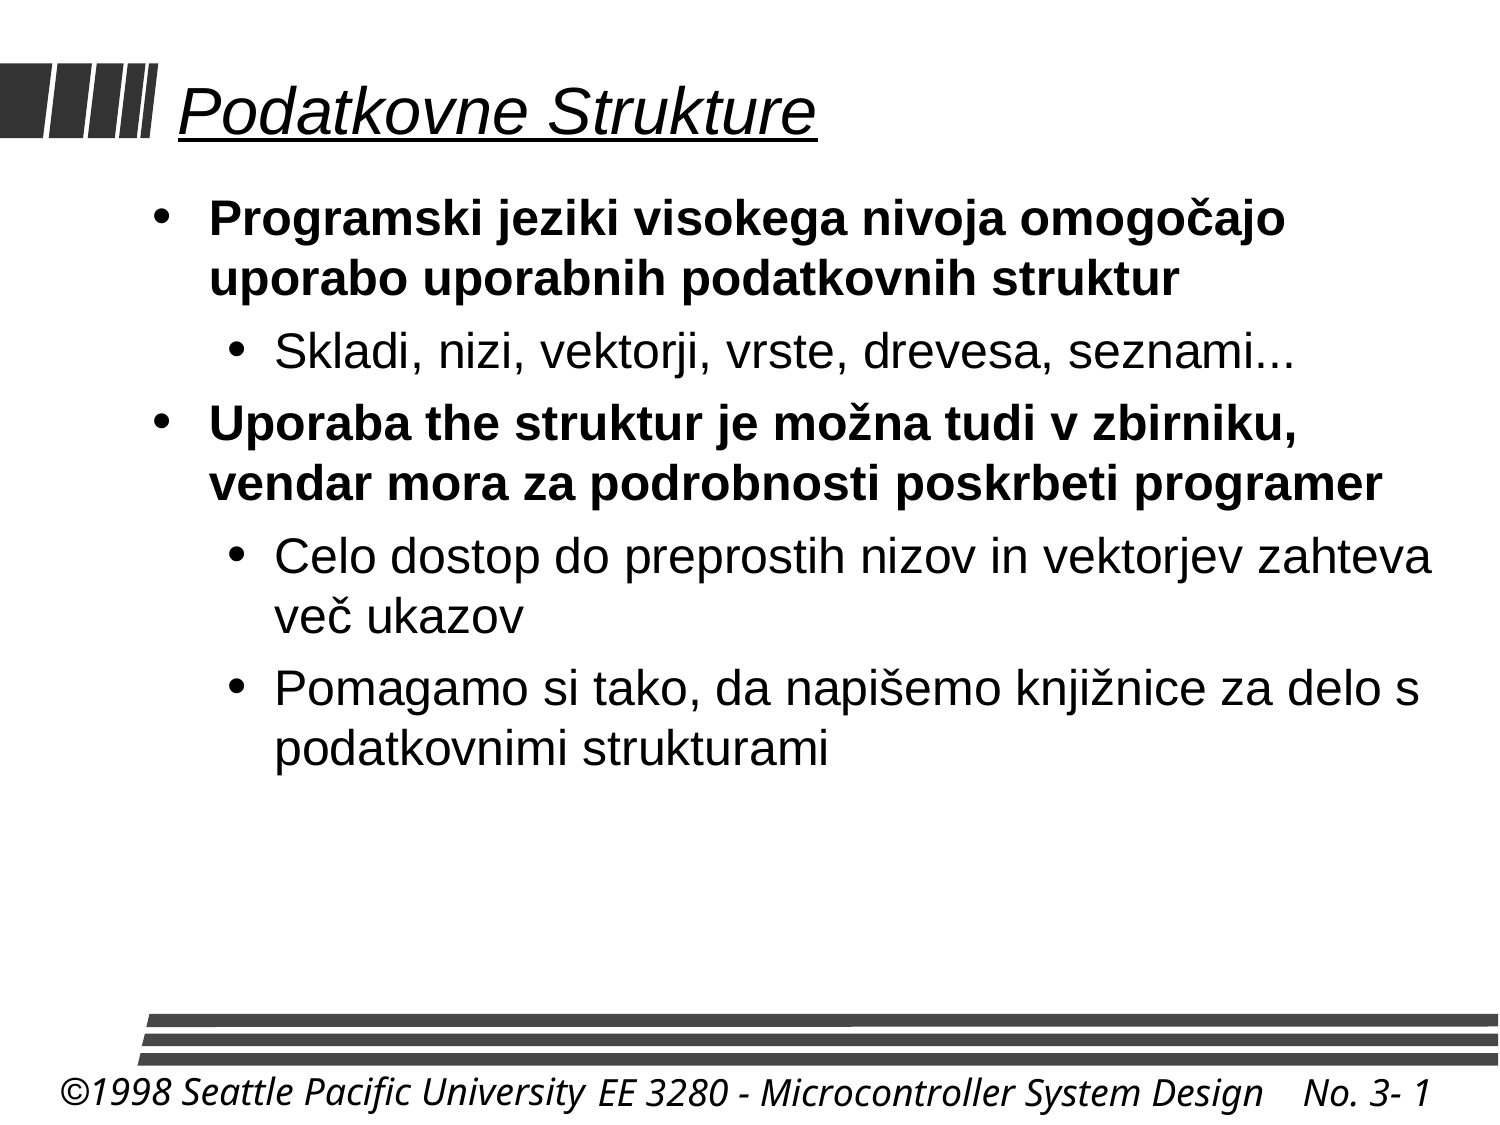

# Podatkovne Strukture
Programski jeziki visokega nivoja omogočajo uporabo uporabnih podatkovnih struktur
Skladi, nizi, vektorji, vrste, drevesa, seznami...
Uporaba the struktur je možna tudi v zbirniku, vendar mora za podrobnosti poskrbeti programer
Celo dostop do preprostih nizov in vektorjev zahteva več ukazov
Pomagamo si tako, da napišemo knjižnice za delo s podatkovnimi strukturami